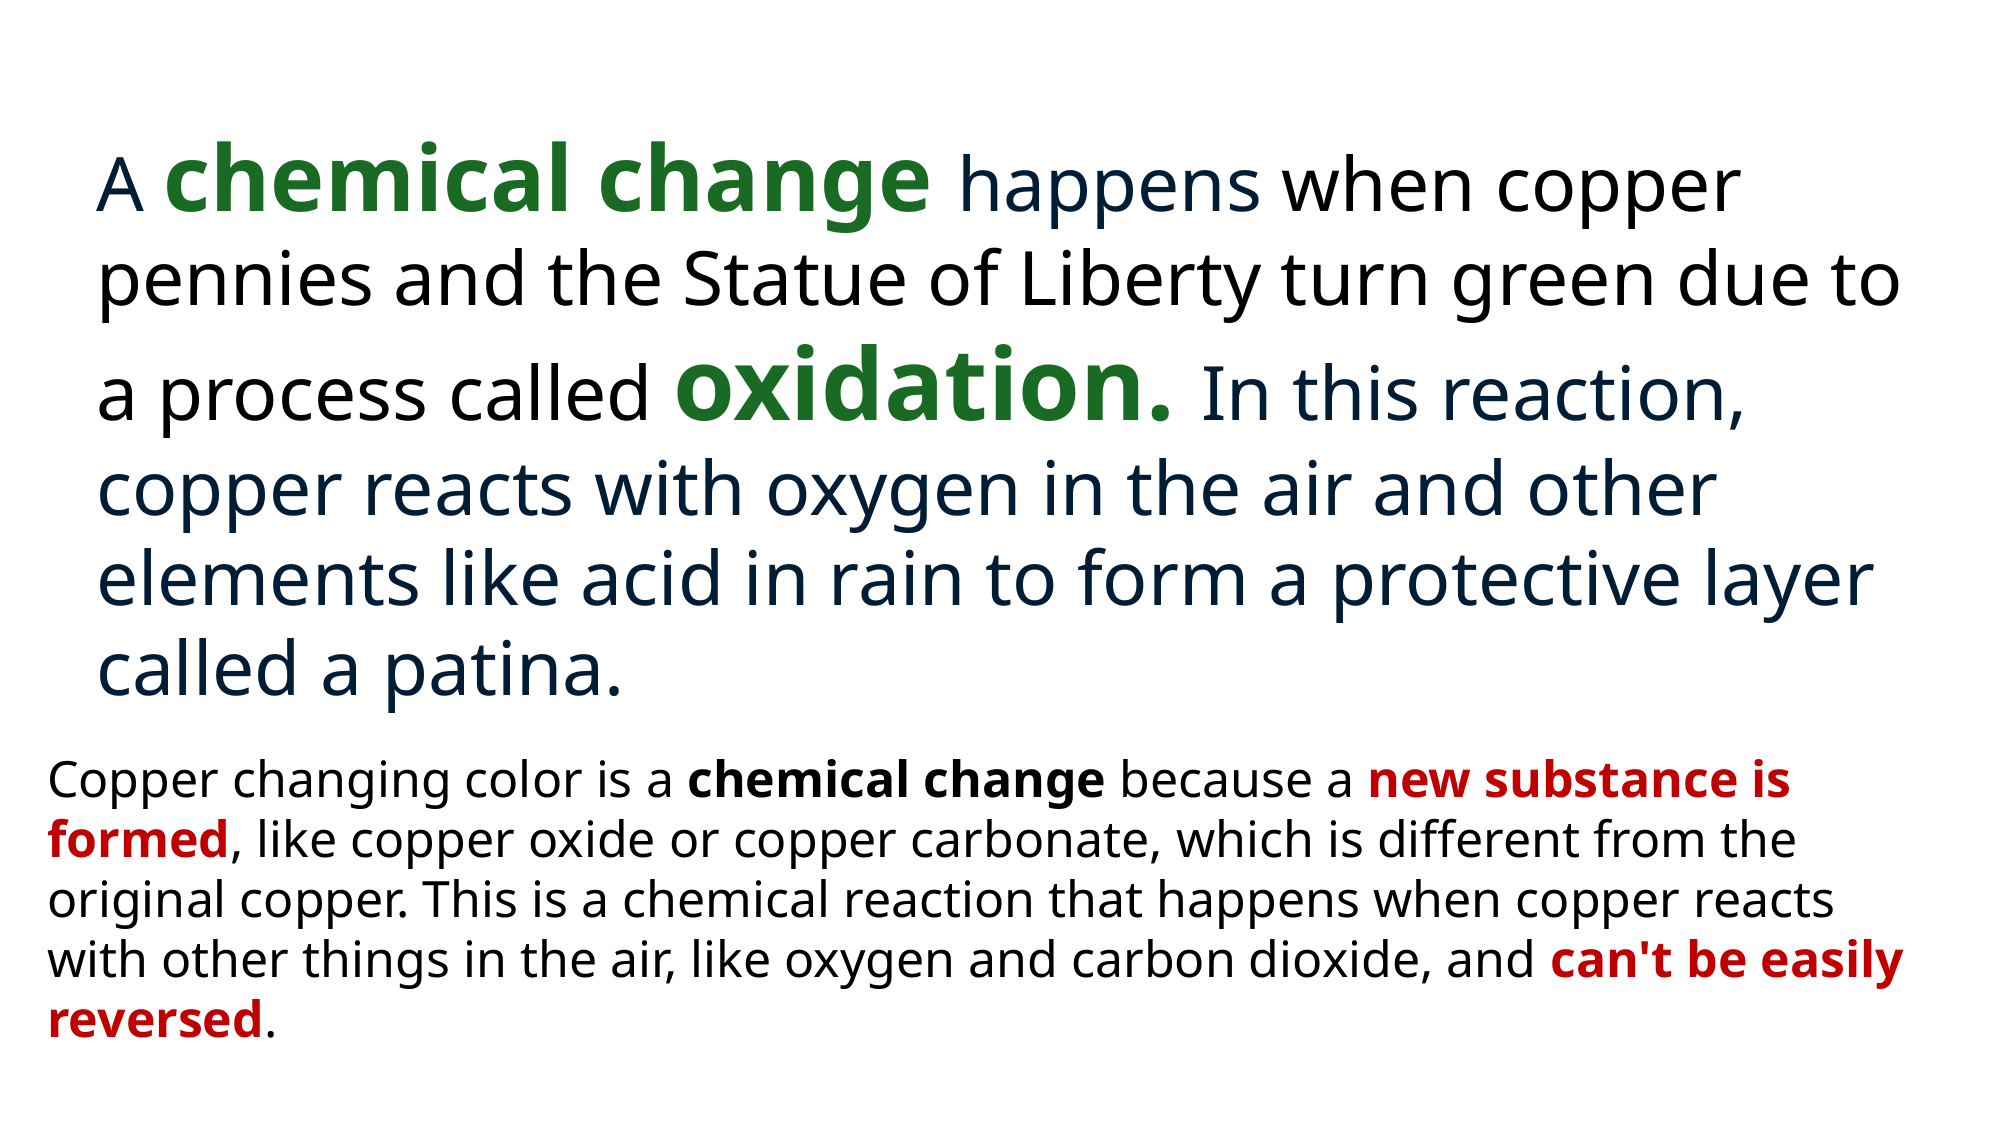

A chemical change happens when copper pennies and the Statue of Liberty turn green due to a process called oxidation. In this reaction, copper reacts with oxygen in the air and other elements like acid in rain to form a protective layer called a patina.
Copper changing color is a chemical change because a new substance is formed, like copper oxide or copper carbonate, which is different from the original copper. This is a chemical reaction that happens when copper reacts with other things in the air, like oxygen and carbon dioxide, and can't be easily reversed.